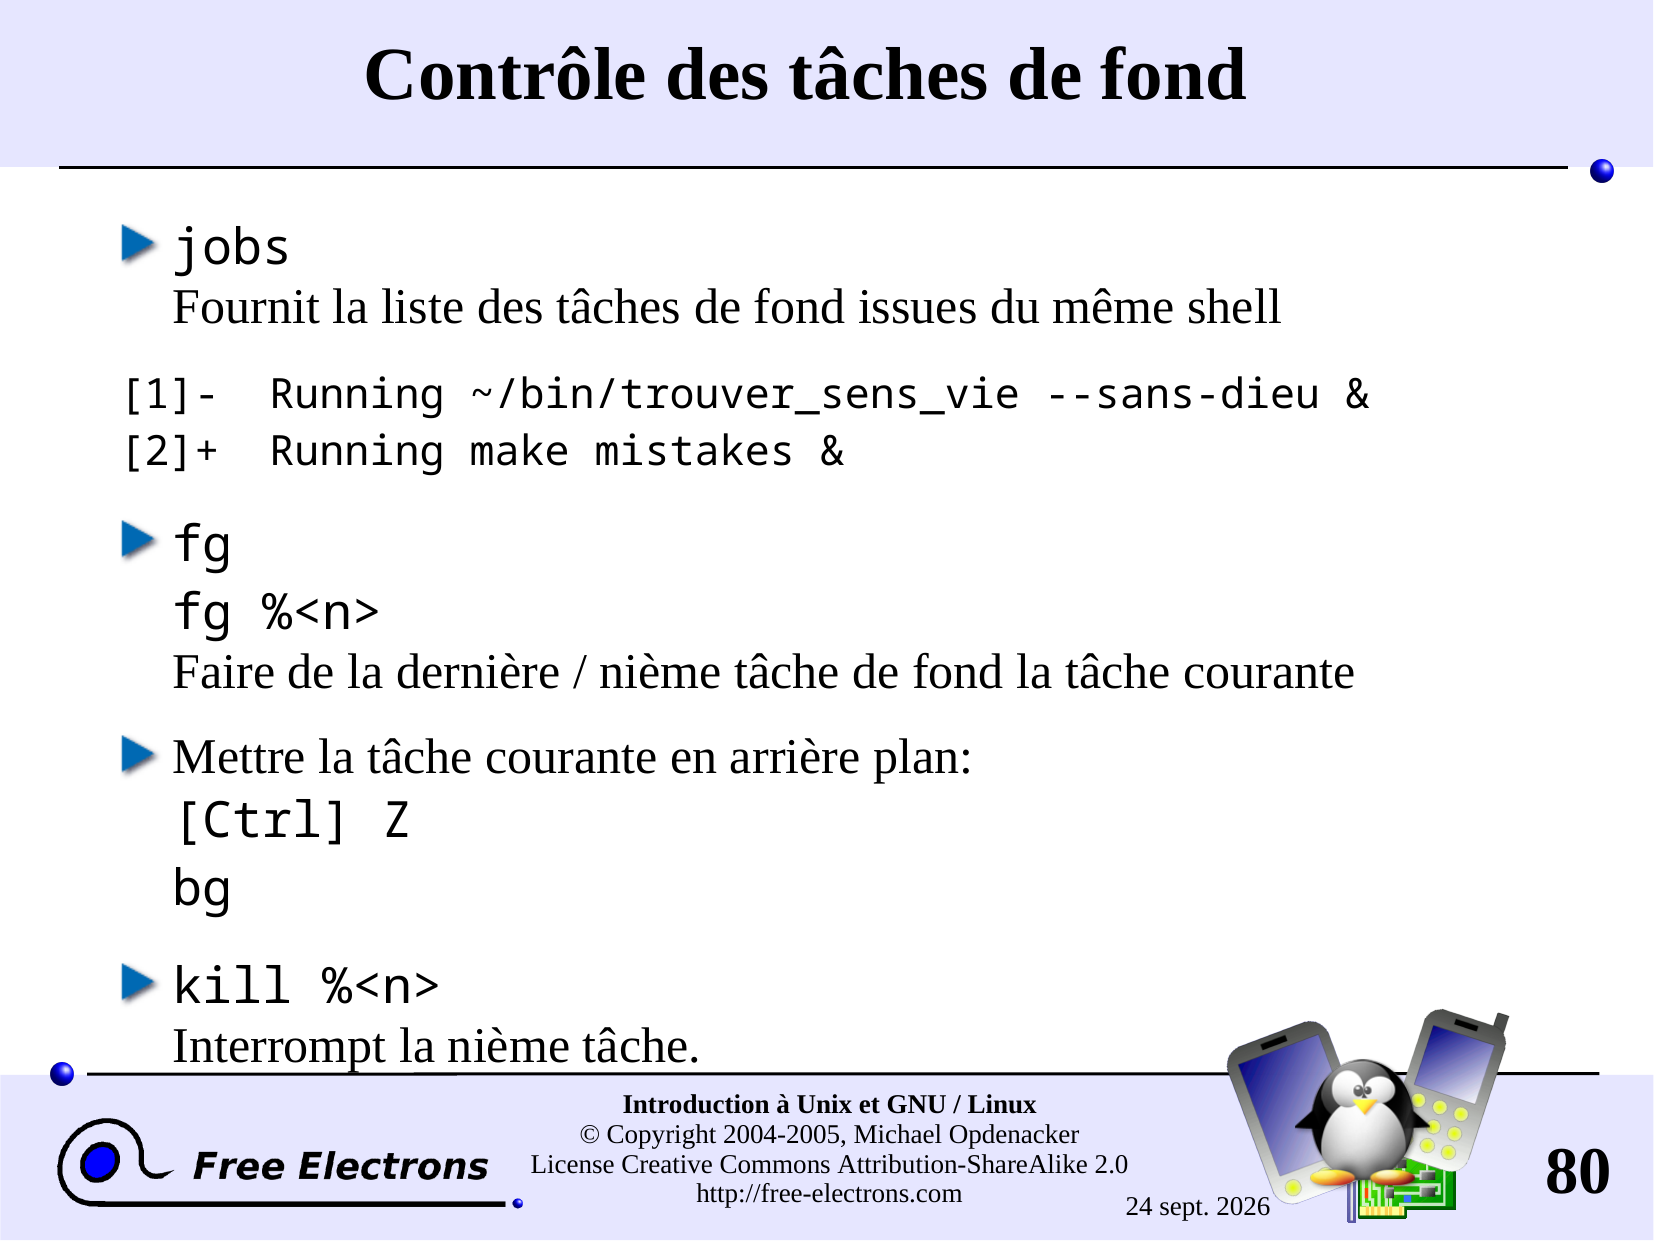

# Contrôle des tâches de fond
jobs
Fournit la liste des tâches de fond issues du même shell
[1]- Running ~/bin/trouver_sens_vie --sans-dieu &
[2]+ Running make mistakes &
fg
fg %<n>
Faire de la dernière / nième tâche de fond la tâche courante
Mettre la tâche courante en arrière plan:
[Ctrl] Z
bg
kill %<n>
Interrompt la nième tâche.